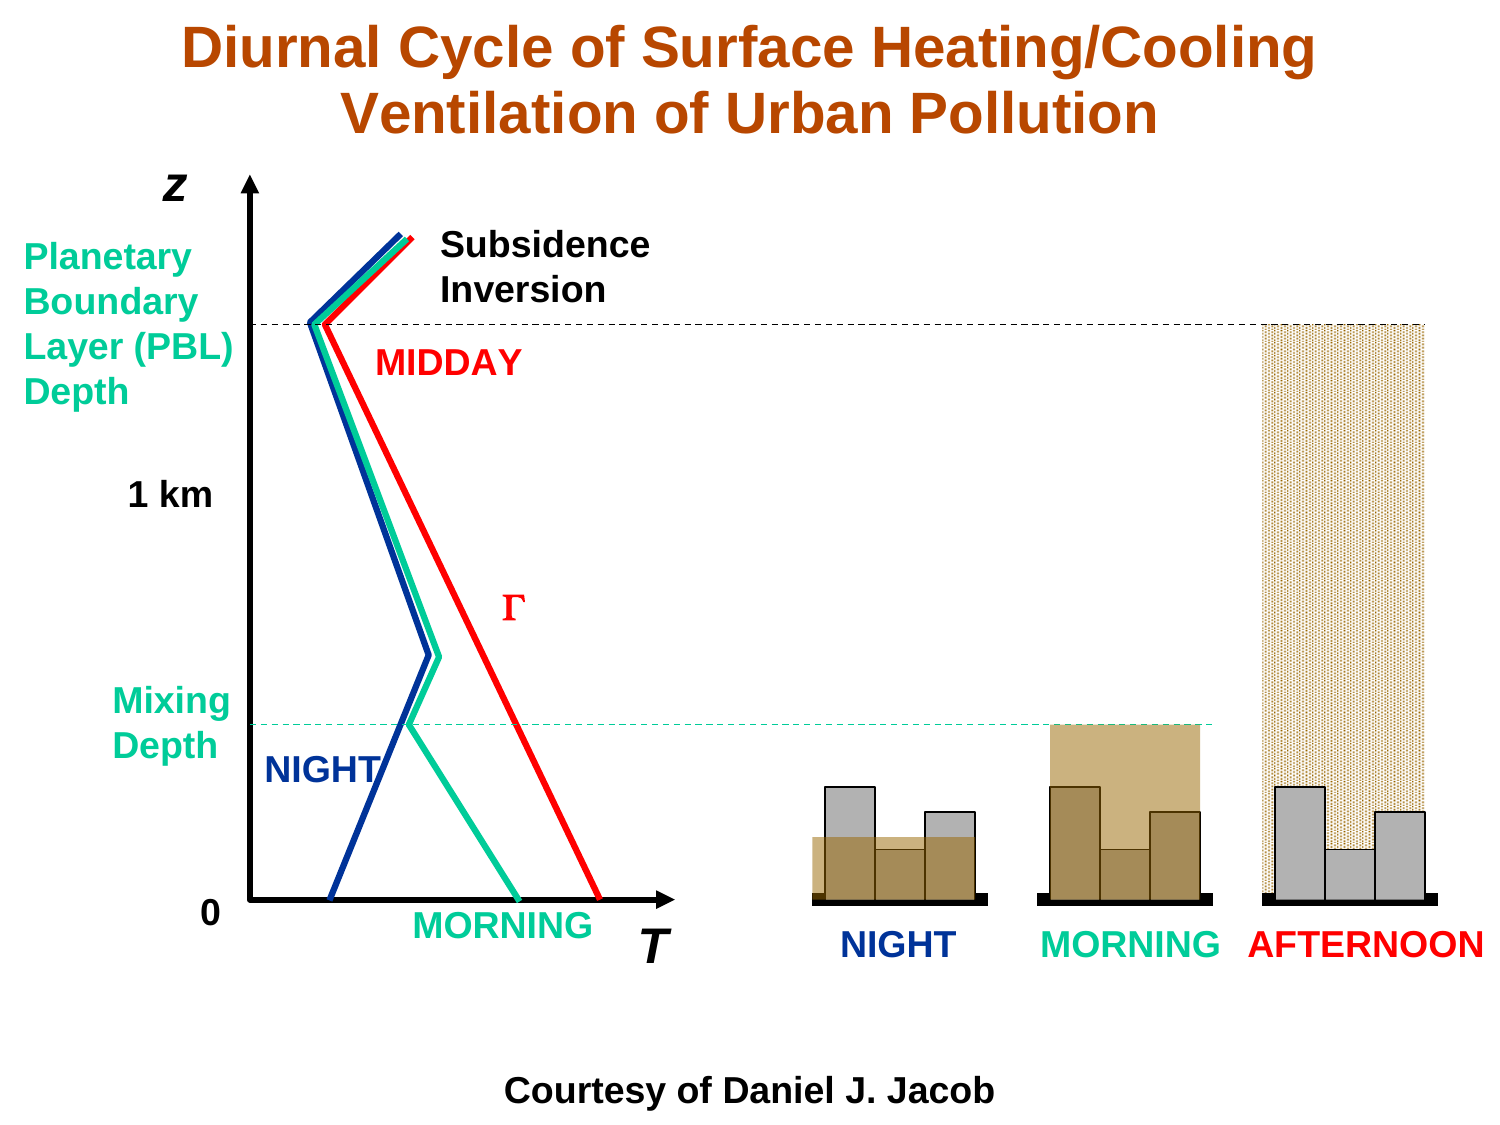

Diurnal Cycle of Surface Heating/Cooling
Ventilation of Urban Pollution
z
Subsidence
Inversion
Planetary
Boundary
Layer (PBL)
Depth
MIDDAY
1 km

Mixing
Depth
NIGHT
0
MORNING
T
NIGHT
MORNING
AFTERNOON
Courtesy of Daniel J. Jacob